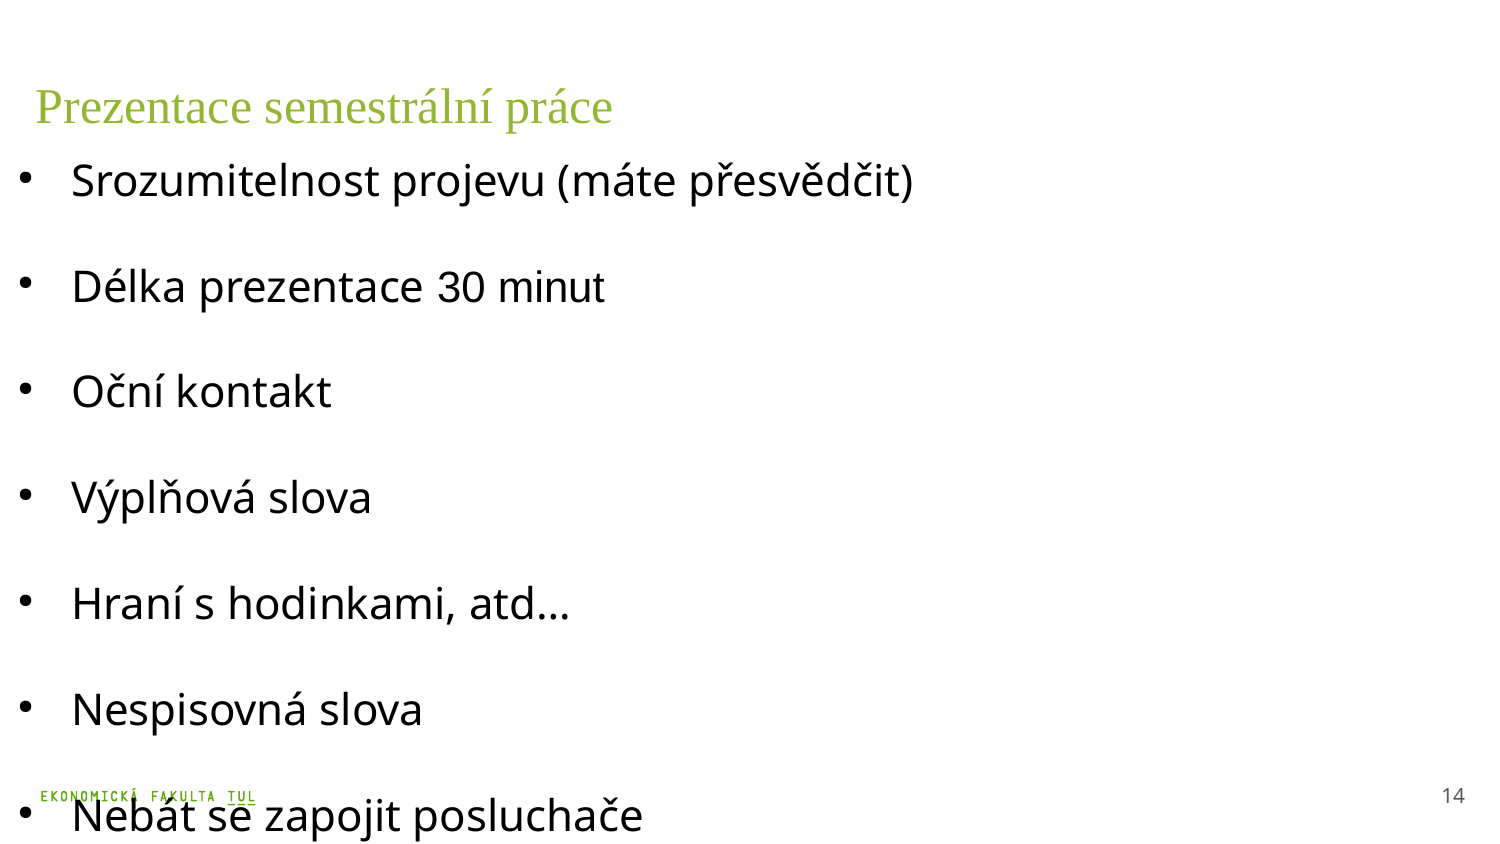

# Prezentace semestrální práce
Srozumitelnost projevu (máte přesvědčit)
Délka prezentace 30 minut
Oční kontakt
Výplňová slova
Hraní s hodinkami, atd…
Nespisovná slova
Nebát se zapojit posluchače
14